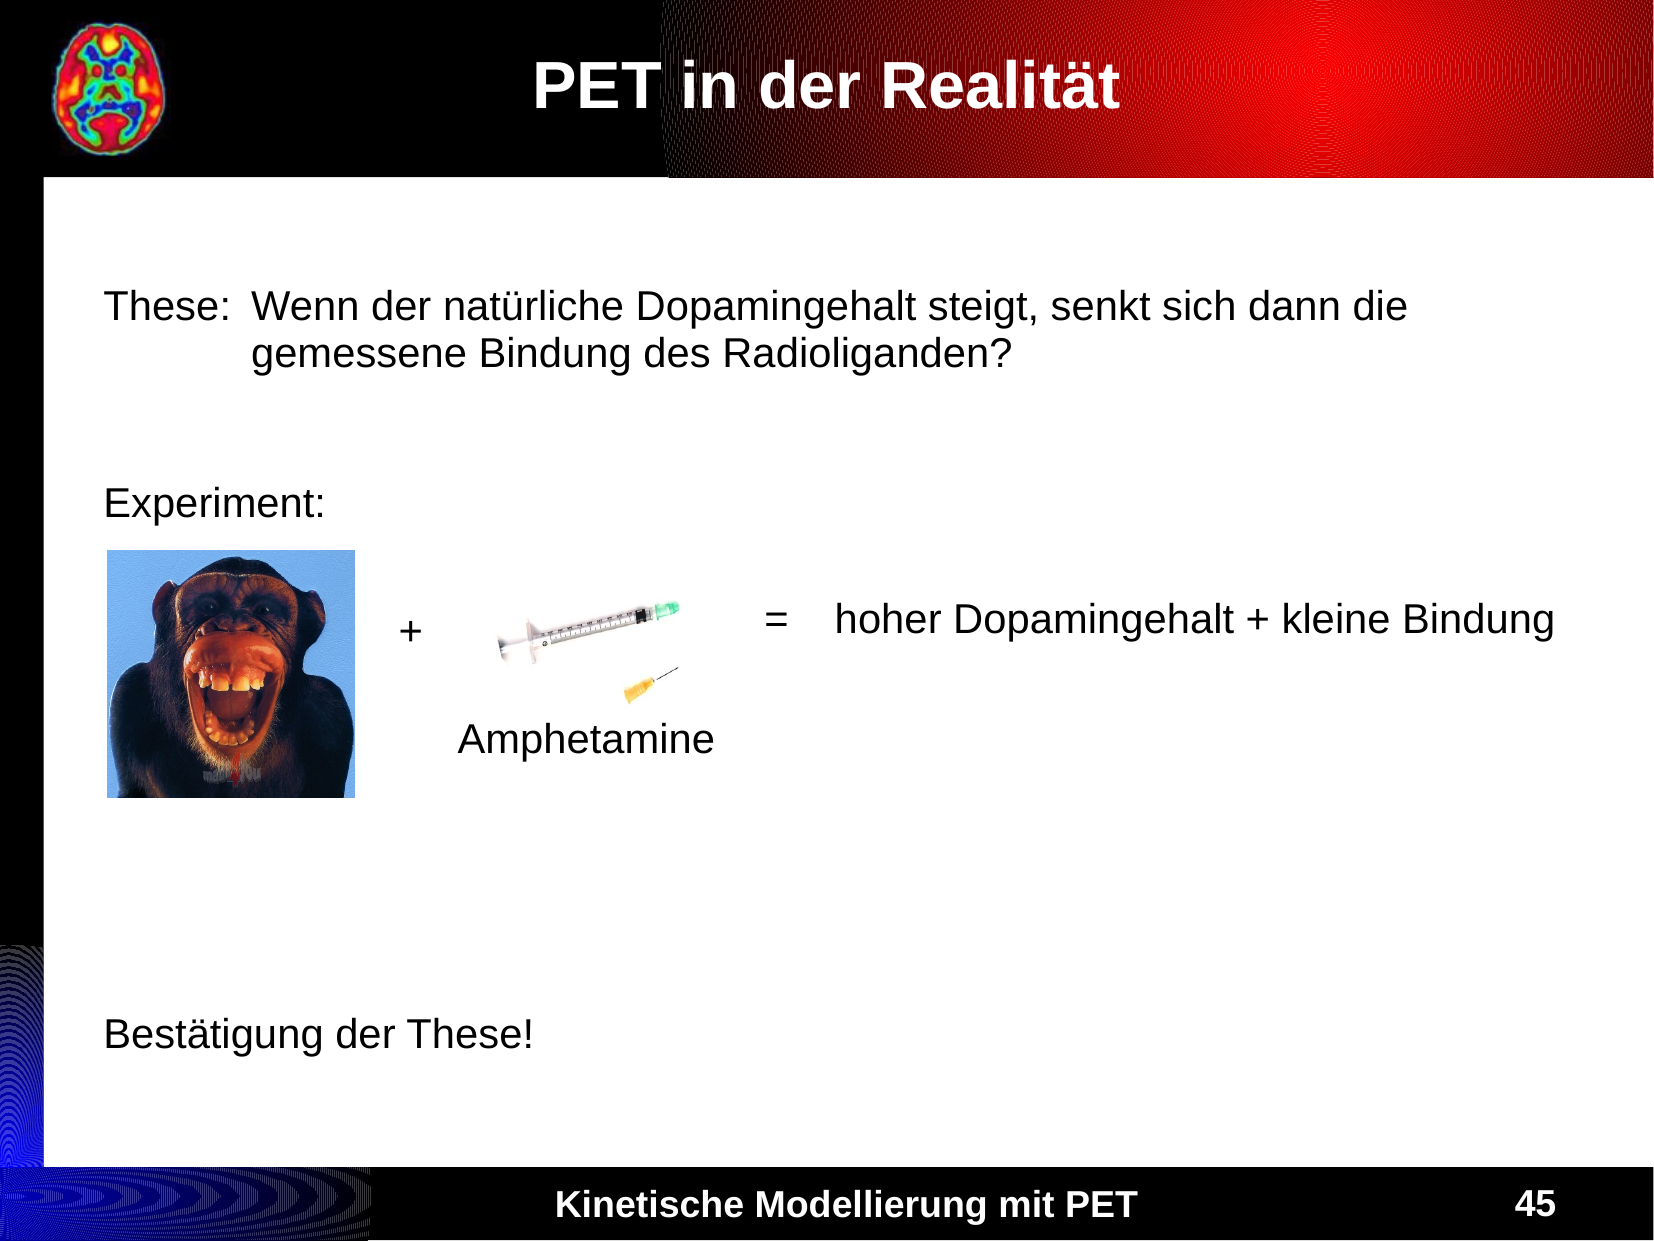

# PET in der Realität
These: 	Wenn der natürliche Dopamingehalt steigt, senkt sich dann die 				gemessene Bindung des Radioliganden?
Experiment:
 = hoher Dopamingehalt + kleine Bindung
+
Amphetamine
Bestätigung der These!
Kinetische Modellierung mit PET